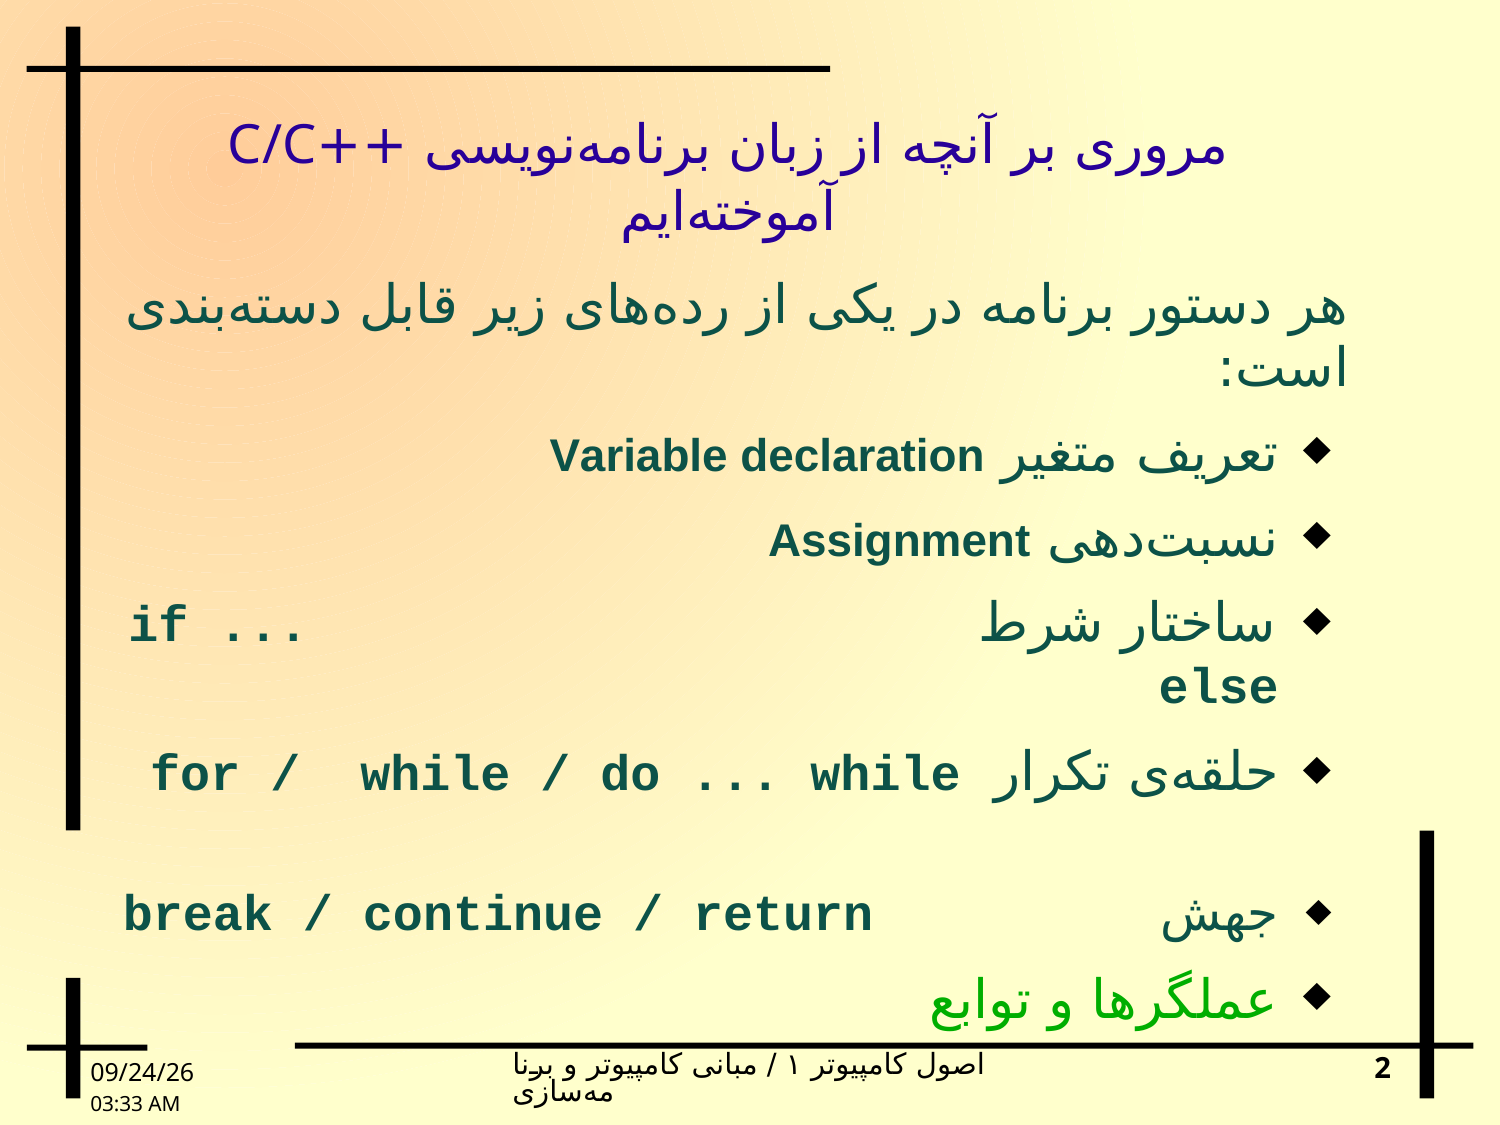

مروری بر آنچه از زبان برنامه‌نویسی ++C/C آموخته‌ایم
# هر دستور برنامه در یکی از رده‌های زیر قابل دسته‌بندی است:
تعریف متغیر Variable declaration
نسبت‌دهی Assignment
ساختار شرط if ... else
حلقه‌ی تکرار for / while / do ... while
جهش break / continue / return
عملگرها و توابع
اصول کامپیوتر ۱ / مبانی کامپیوتر و برنامه‌سازی
2